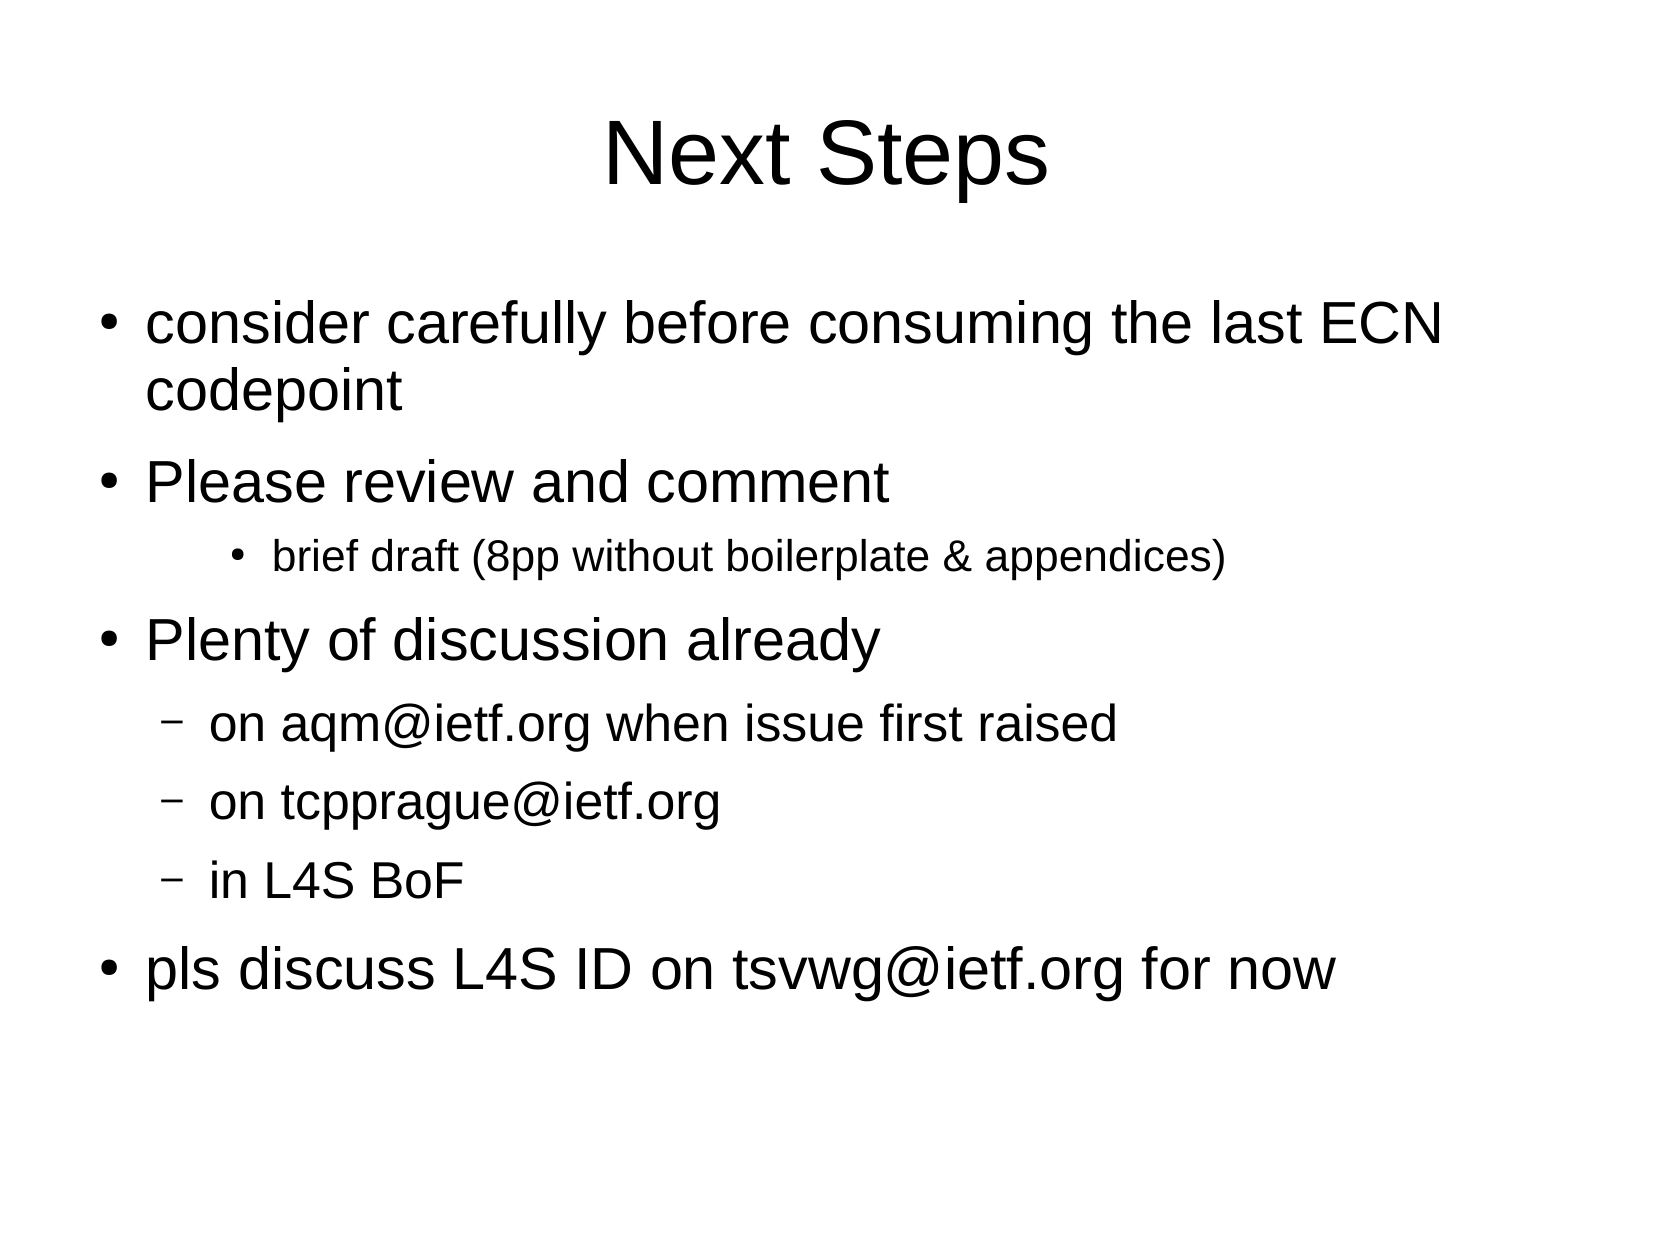

# Next Steps
consider carefully before consuming the last ECN codepoint
Please review and comment
brief draft (8pp without boilerplate & appendices)
Plenty of discussion already
on aqm@ietf.org when issue first raised
on tcpprague@ietf.org
in L4S BoF
pls discuss L4S ID on tsvwg@ietf.org for now